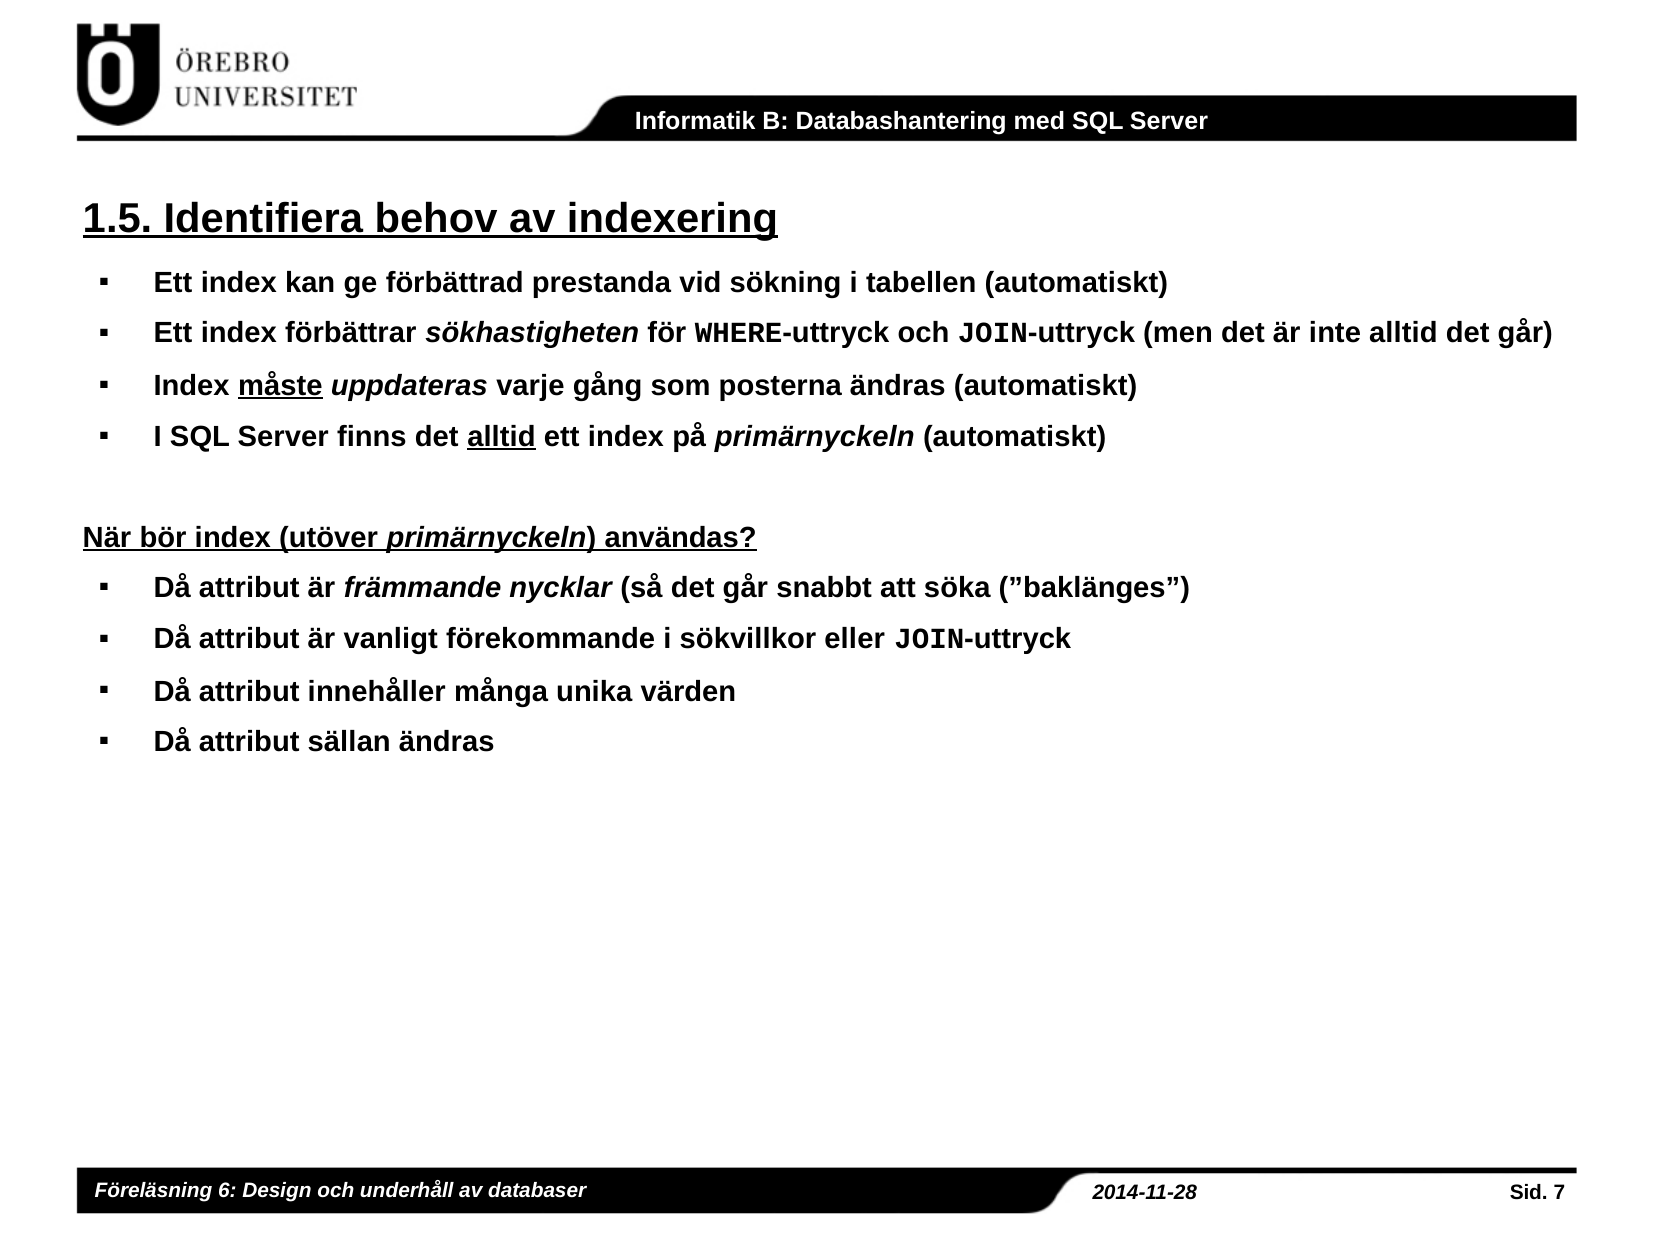

# 1.5. Identifiera behov av indexering
Ett index kan ge förbättrad prestanda vid sökning i tabellen (automatiskt)
Ett index förbättrar sökhastigheten för WHERE-uttryck och JOIN-uttryck (men det är inte alltid det går)
Index måste uppdateras varje gång som posterna ändras (automatiskt)
I SQL Server finns det alltid ett index på primärnyckeln (automatiskt)
När bör index (utöver primärnyckeln) användas?
Då attribut är främmande nycklar (så det går snabbt att söka (”baklänges”)
Då attribut är vanligt förekommande i sökvillkor eller JOIN-uttryck
Då attribut innehåller många unika värden
Då attribut sällan ändras
Föreläsning 6: Design och underhåll av databaser
2014-11-28
7